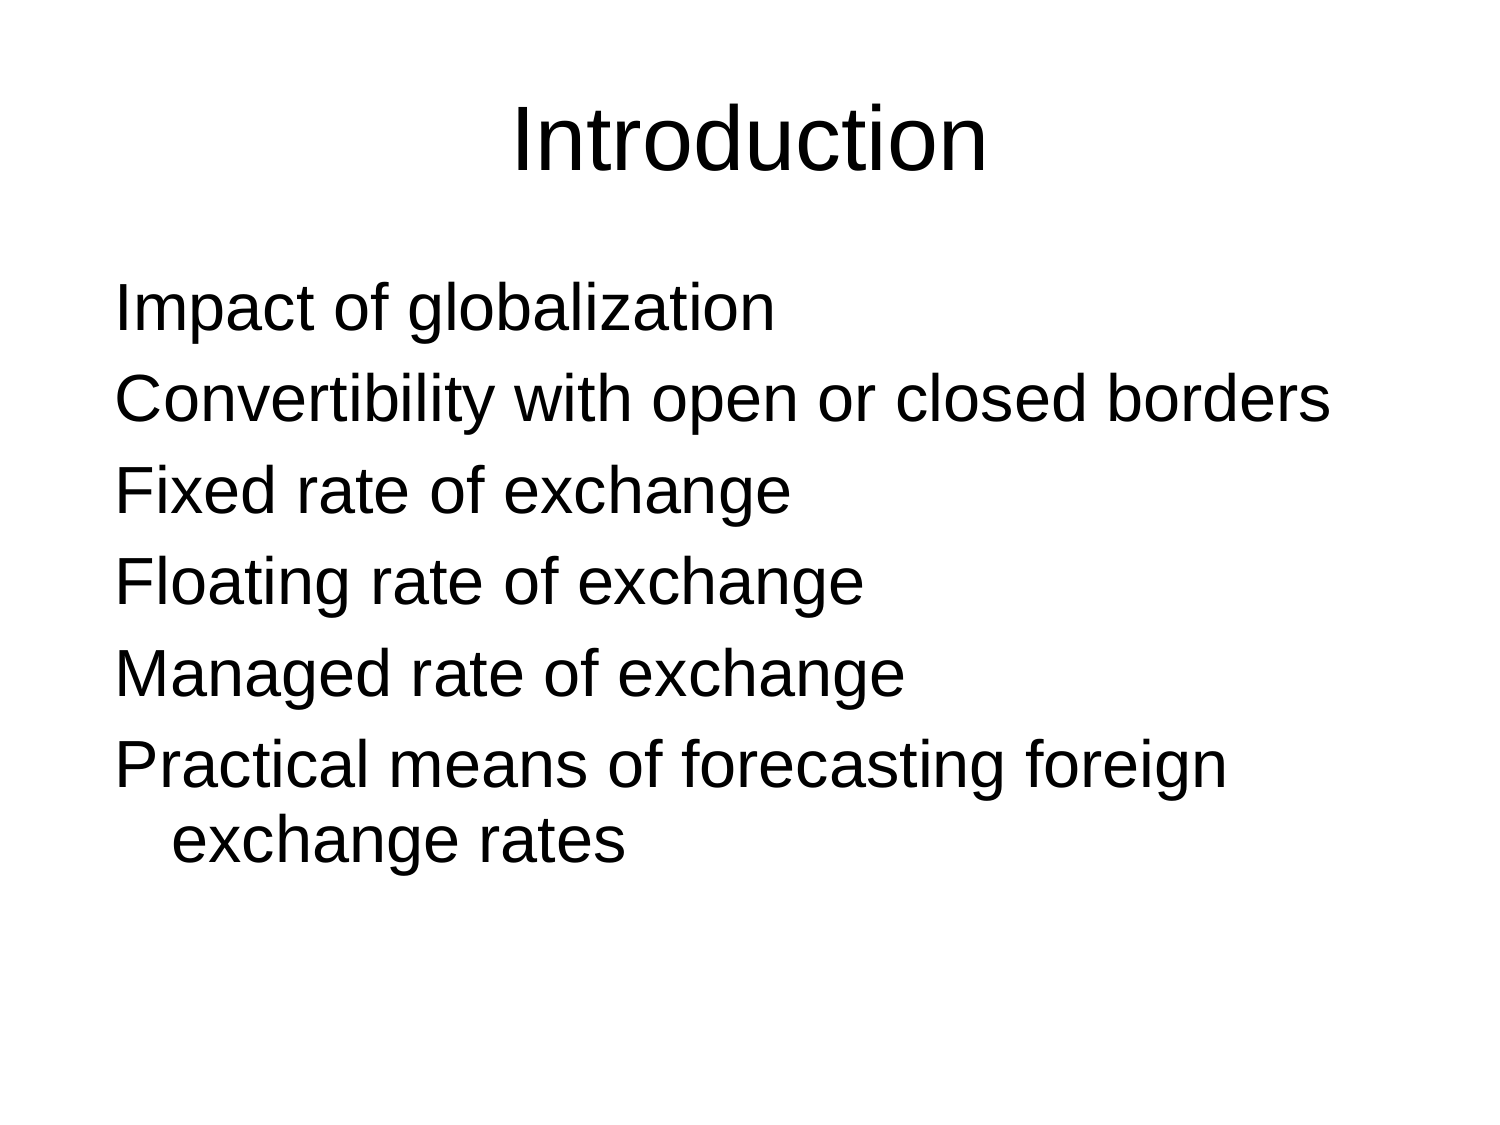

# Introduction
Impact of globalization
Convertibility with open or closed borders
Fixed rate of exchange
Floating rate of exchange
Managed rate of exchange
Practical means of forecasting foreign exchange rates